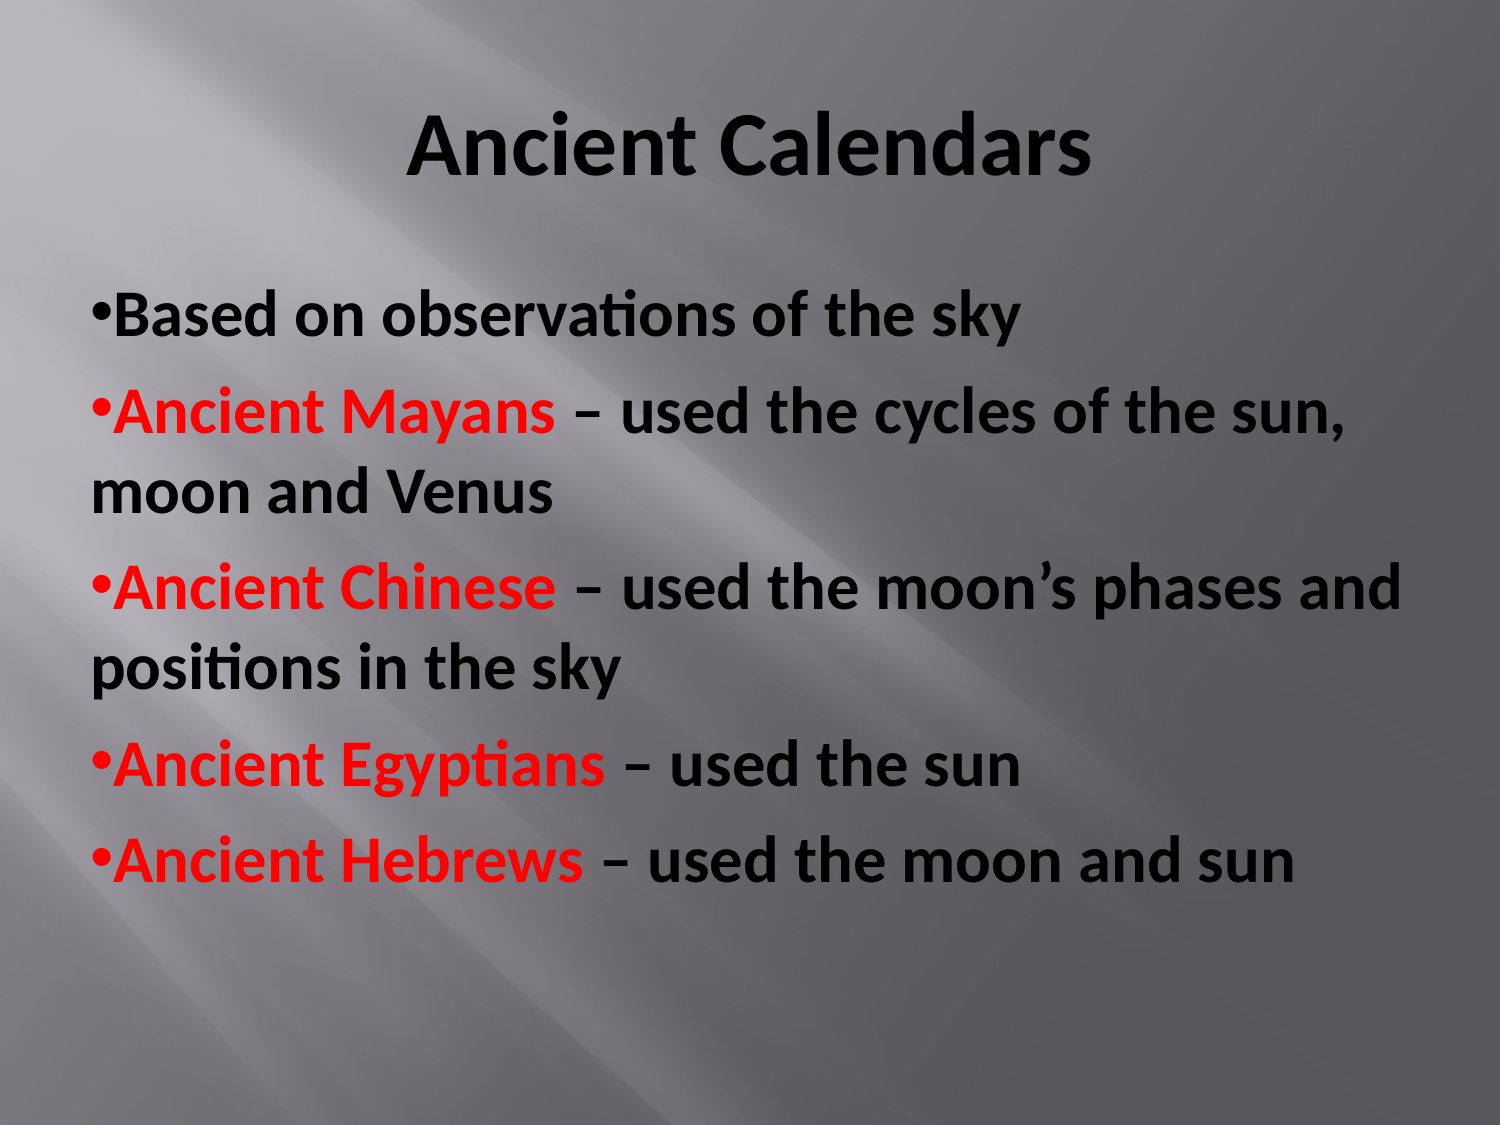

Ancient Calendars
Based on observations of the sky
Ancient Mayans – used the cycles of the sun, moon and Venus
Ancient Chinese – used the moon’s phases and positions in the sky
Ancient Egyptians – used the sun
Ancient Hebrews – used the moon and sun